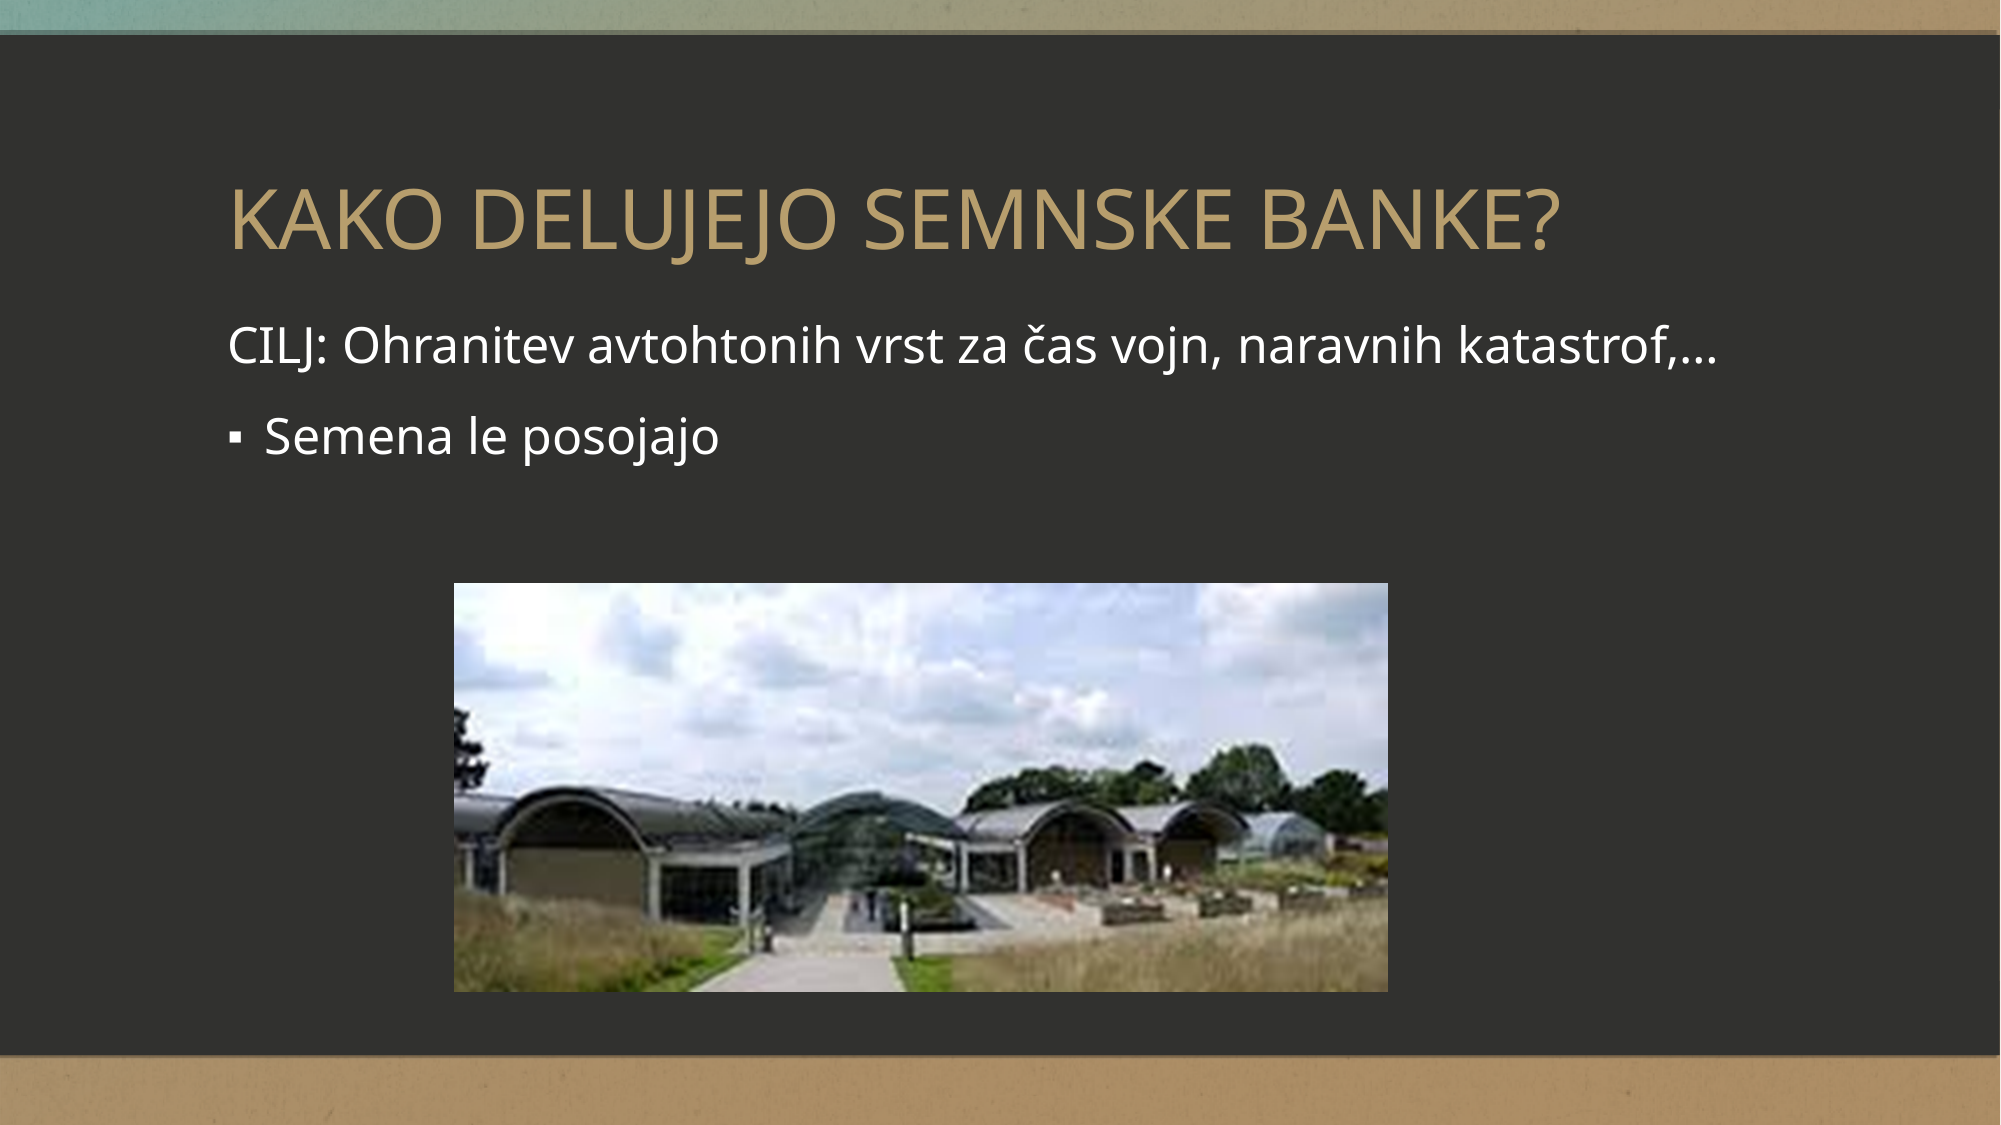

# KAKO DELUJEJO SEMNSKE BANKE?
CILJ: Ohranitev avtohtonih vrst za čas vojn, naravnih katastrof,…
Semena le posojajo